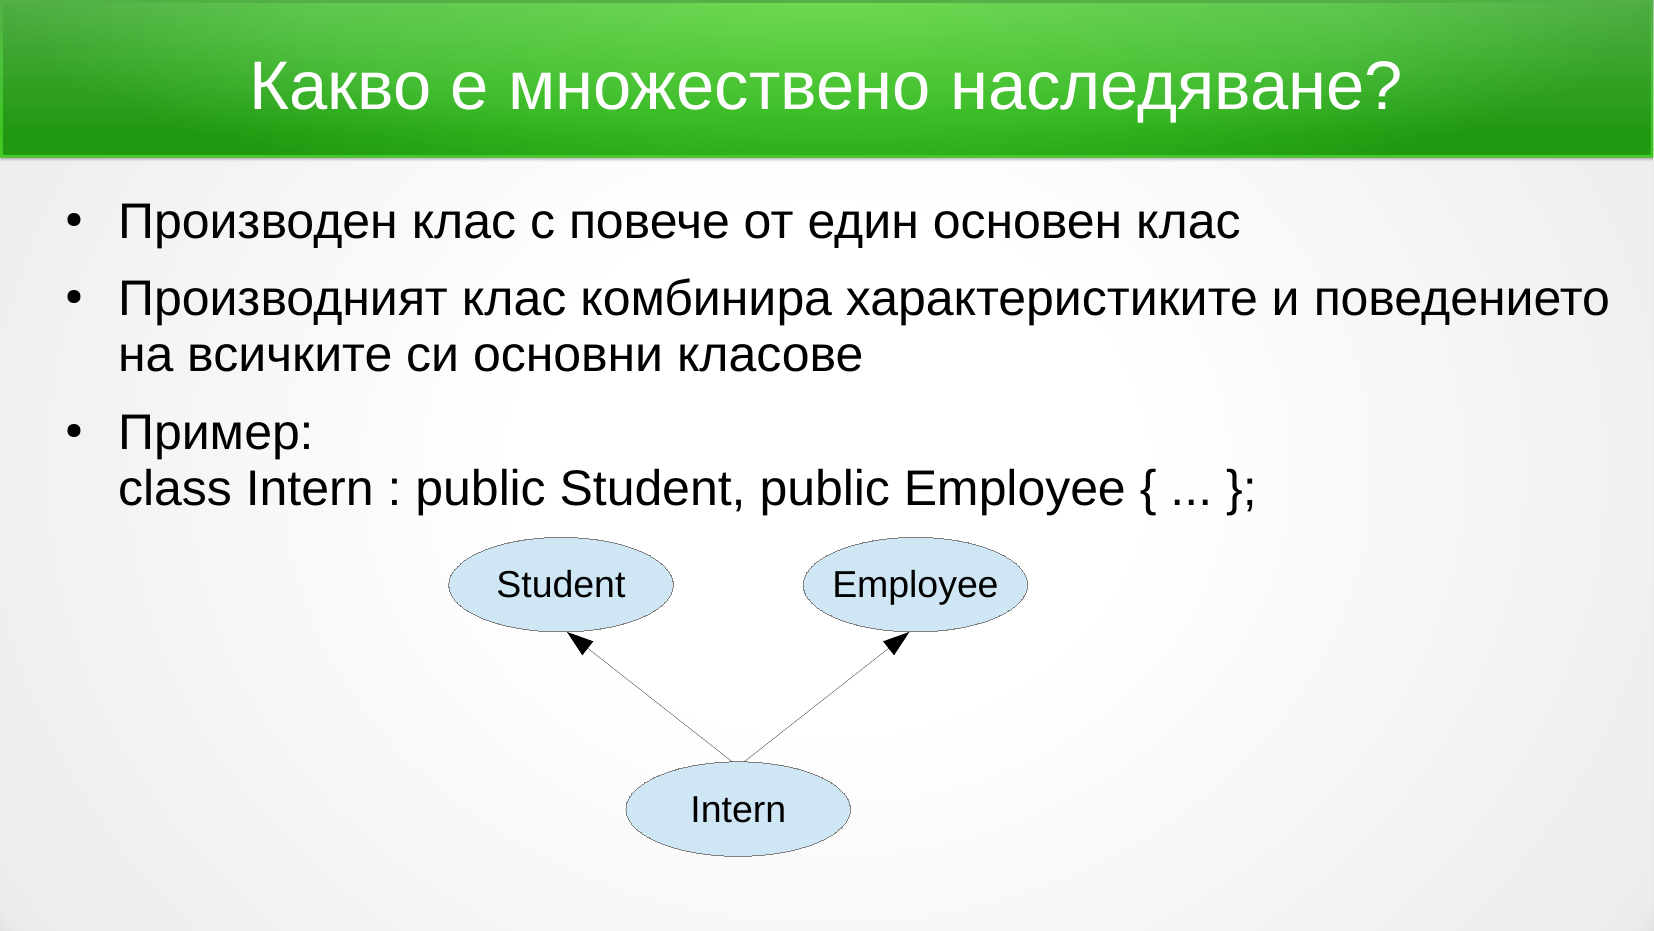

# Какво е множествено наследяване?
Производен клас с повече от един основен клас
Производният клас комбинира характеристиките и поведението на всичките си основни класове
Пример:
class Intern : public Student, public Employee { ... };
Student
Employee
Intern